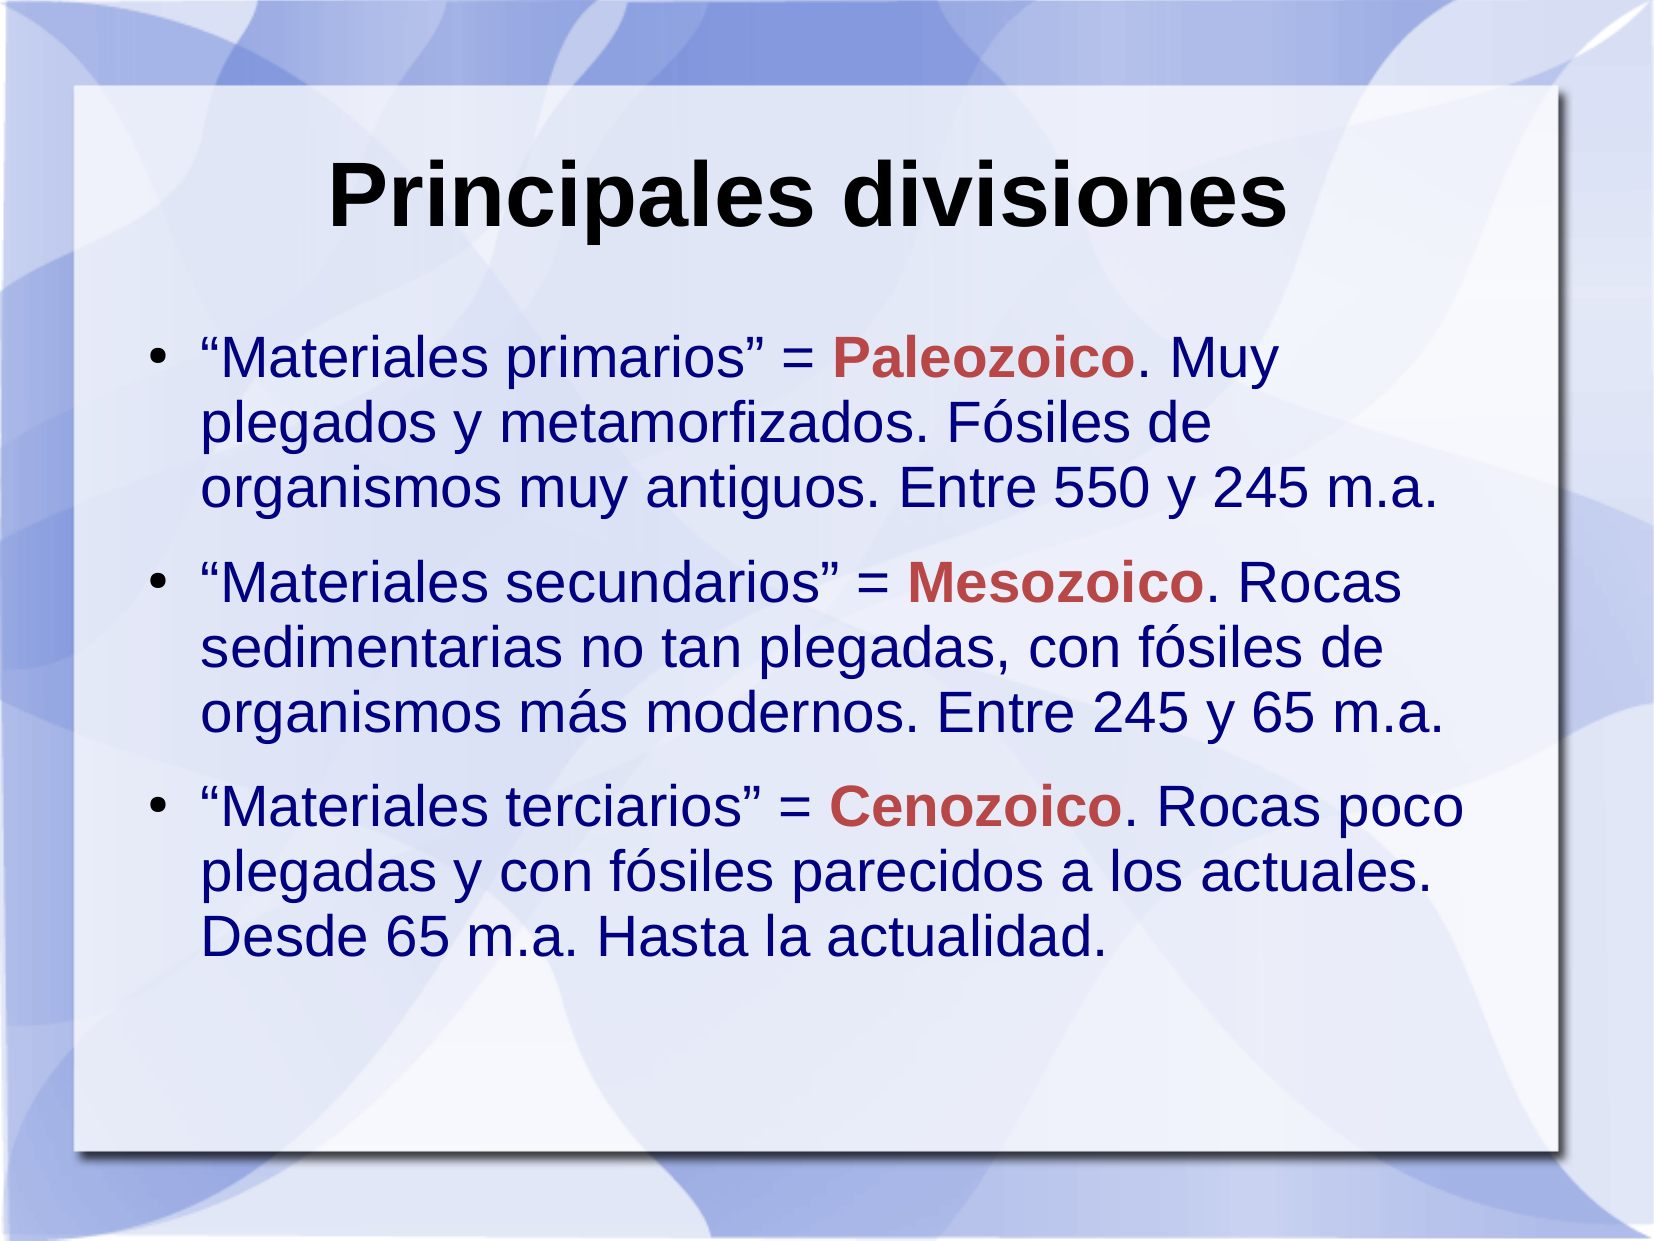

# Principales divisiones
“Materiales primarios” = Paleozoico. Muy plegados y metamorfizados. Fósiles de organismos muy antiguos. Entre 550 y 245 m.a.
“Materiales secundarios” = Mesozoico. Rocas sedimentarias no tan plegadas, con fósiles de organismos más modernos. Entre 245 y 65 m.a.
“Materiales terciarios” = Cenozoico. Rocas poco plegadas y con fósiles parecidos a los actuales. Desde 65 m.a. Hasta la actualidad.